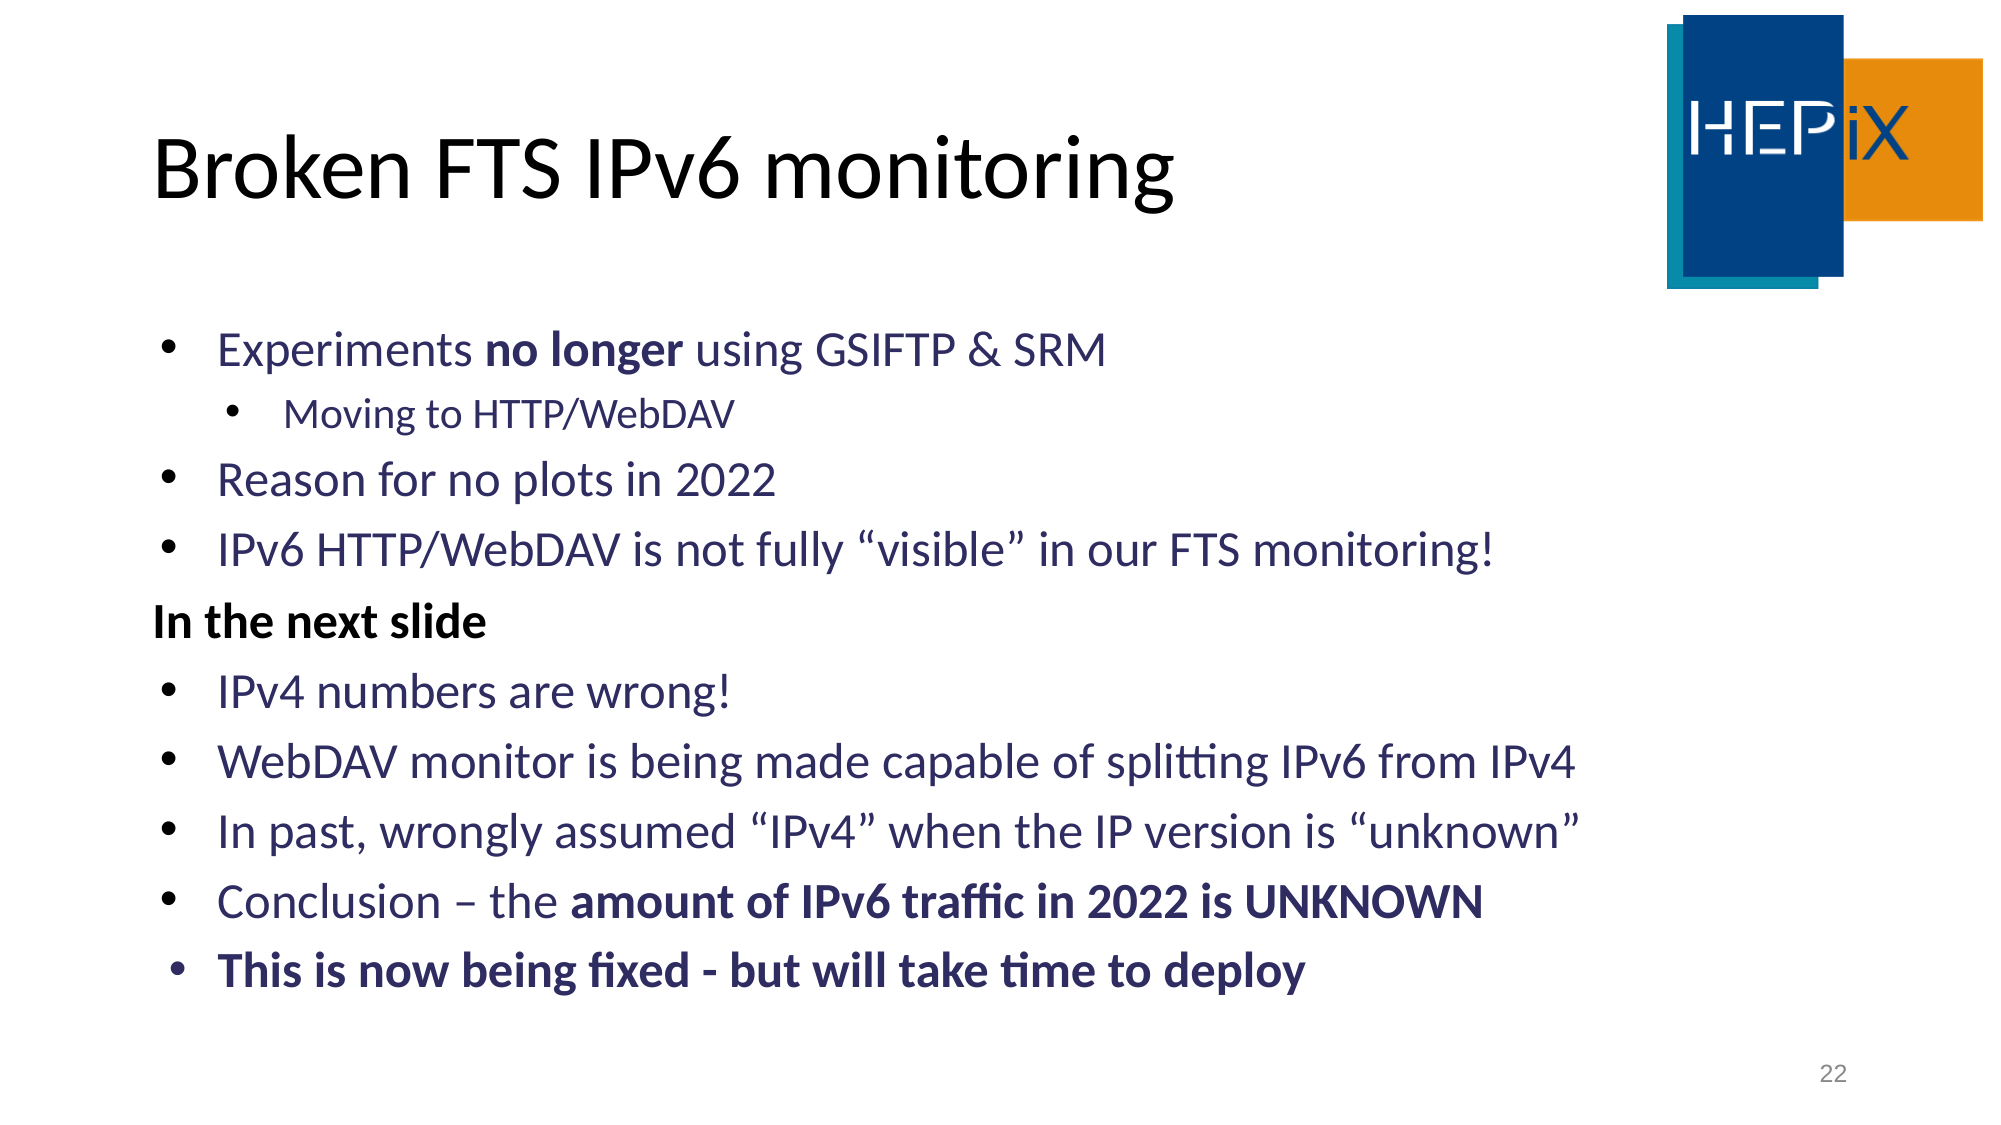

# Broken FTS IPv6 monitoring
Experiments no longer using GSIFTP & SRM
Moving to HTTP/WebDAV
Reason for no plots in 2022
IPv6 HTTP/WebDAV is not fully “visible” in our FTS monitoring!
In the next slide
IPv4 numbers are wrong!
WebDAV monitor is being made capable of splitting IPv6 from IPv4
In past, wrongly assumed “IPv4” when the IP version is “unknown”
Conclusion – the amount of IPv6 traffic in 2022 is UNKNOWN
This is now being fixed - but will take time to deploy